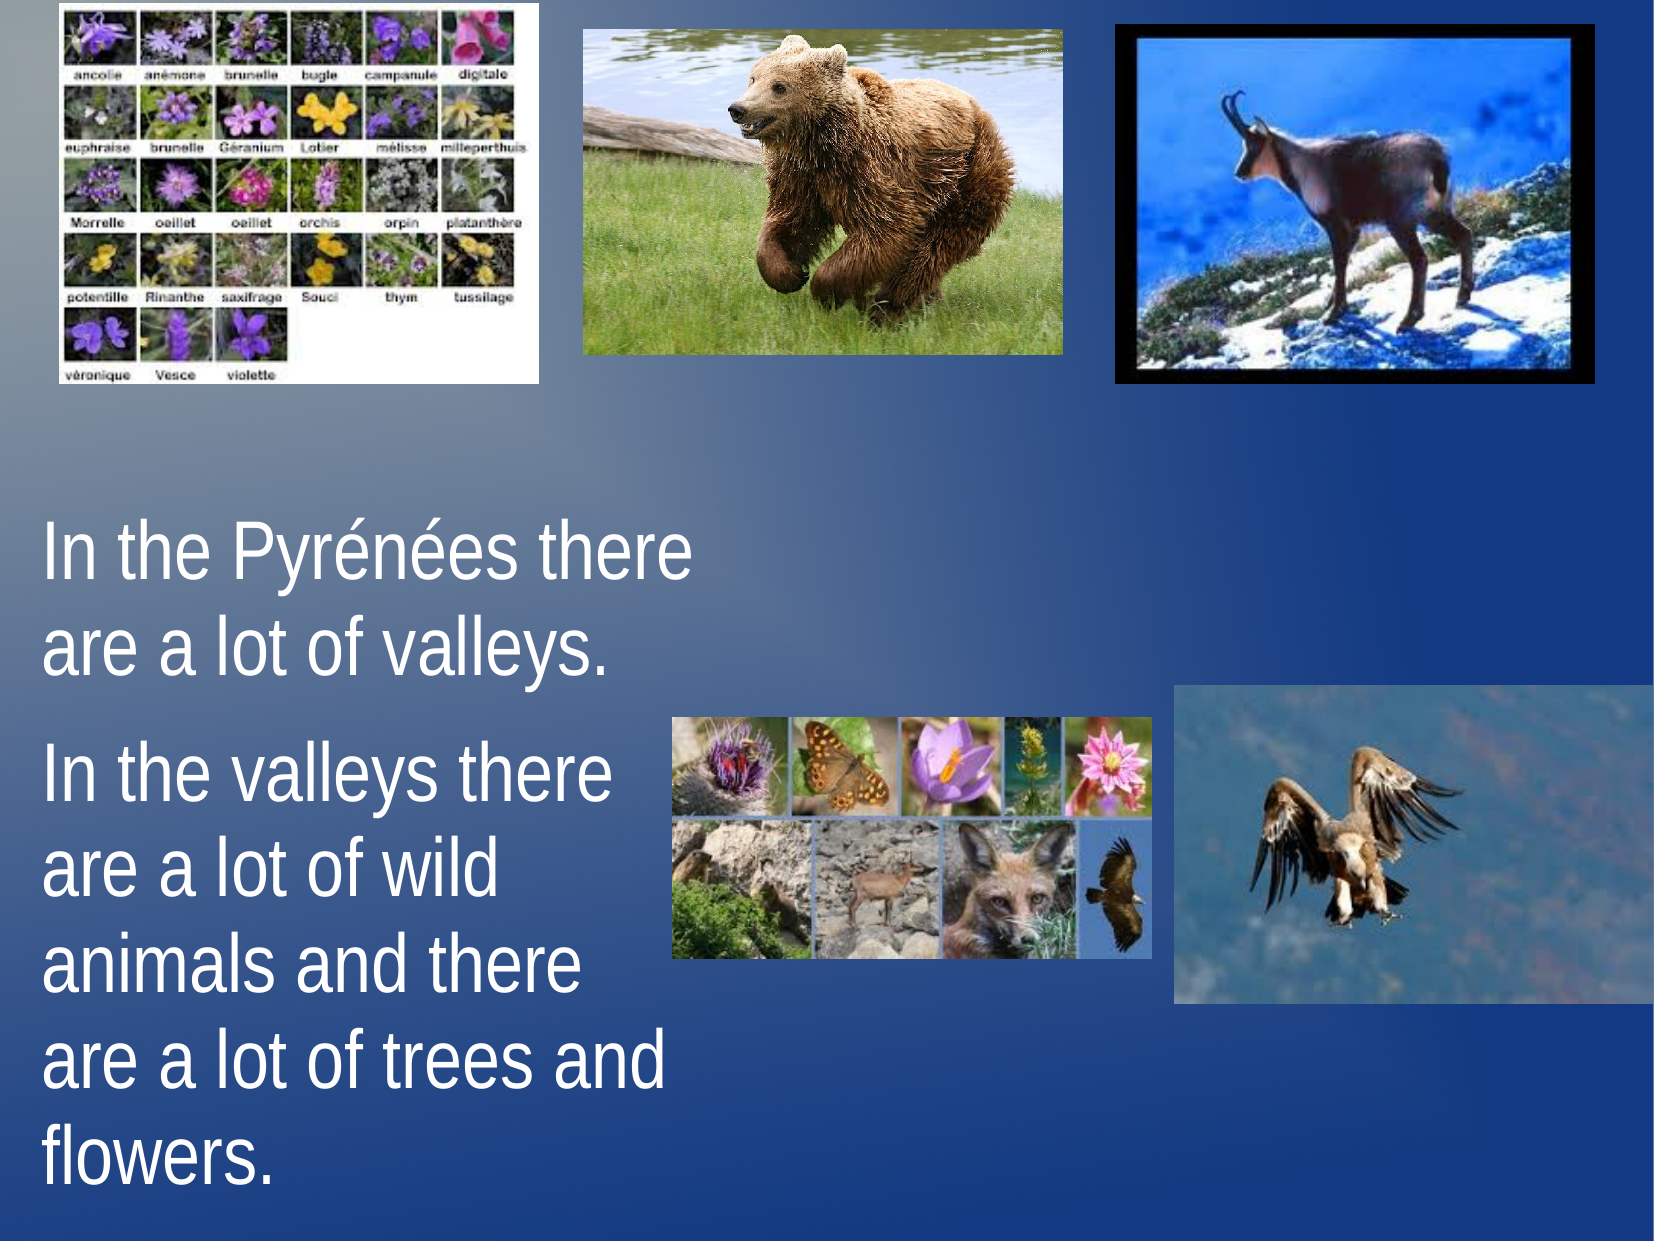

# In the Pyrénées there are a lot of valleys.
In the valleys there are a lot of wild animals and there are a lot of trees and flowers.